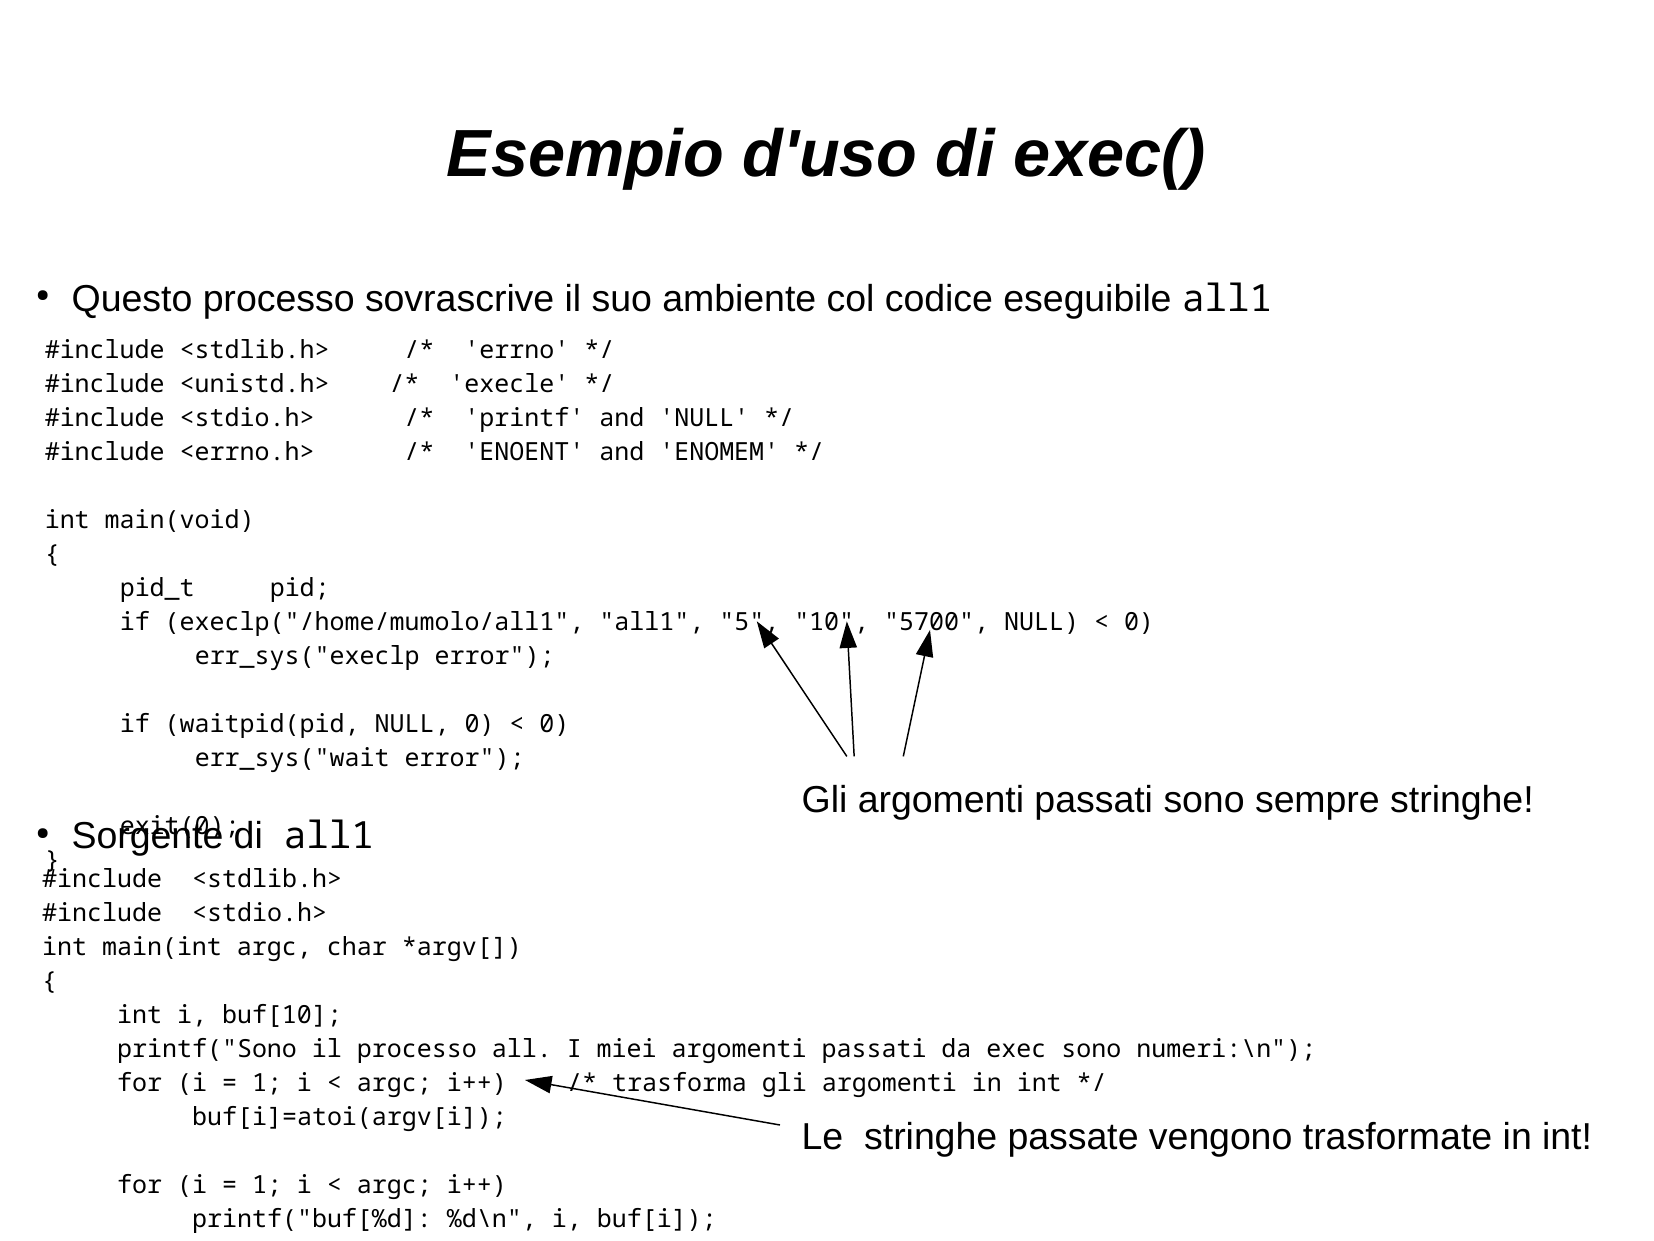

# Esempio d'uso di exec()
Questo processo sovrascrive il suo ambiente col codice eseguibile all1
#include <stdlib.h> /* 'errno' */
#include <unistd.h> /* 'execle' */
#include <stdio.h> /* 'printf' and 'NULL' */
#include <errno.h> /* 'ENOENT' and 'ENOMEM' */
int main(void)
{
	pid_t	pid;
	if (execlp("/home/mumolo/all1", "all1", "5", "10", "5700", NULL) < 0)
		err_sys("execlp error");
	if (waitpid(pid, NULL, 0) < 0)
		err_sys("wait error");
	exit(0);
}
Gli argomenti passati sono sempre stringhe!
Sorgente di all1
#include 	<stdlib.h>
#include	<stdio.h>
int main(int argc, char *argv[])
{
	int i, buf[10];
	printf("Sono il processo all. I miei argomenti passati da exec sono numeri:\n");
	for (i = 1; i < argc; i++)	/* trasforma gli argomenti in int */
		buf[i]=atoi(argv[i]);
	for (i = 1; i < argc; i++)
		printf("buf[%d]: %d\n", i, buf[i]);
	exit(0);
}
Le stringhe passate vengono trasformate in int!